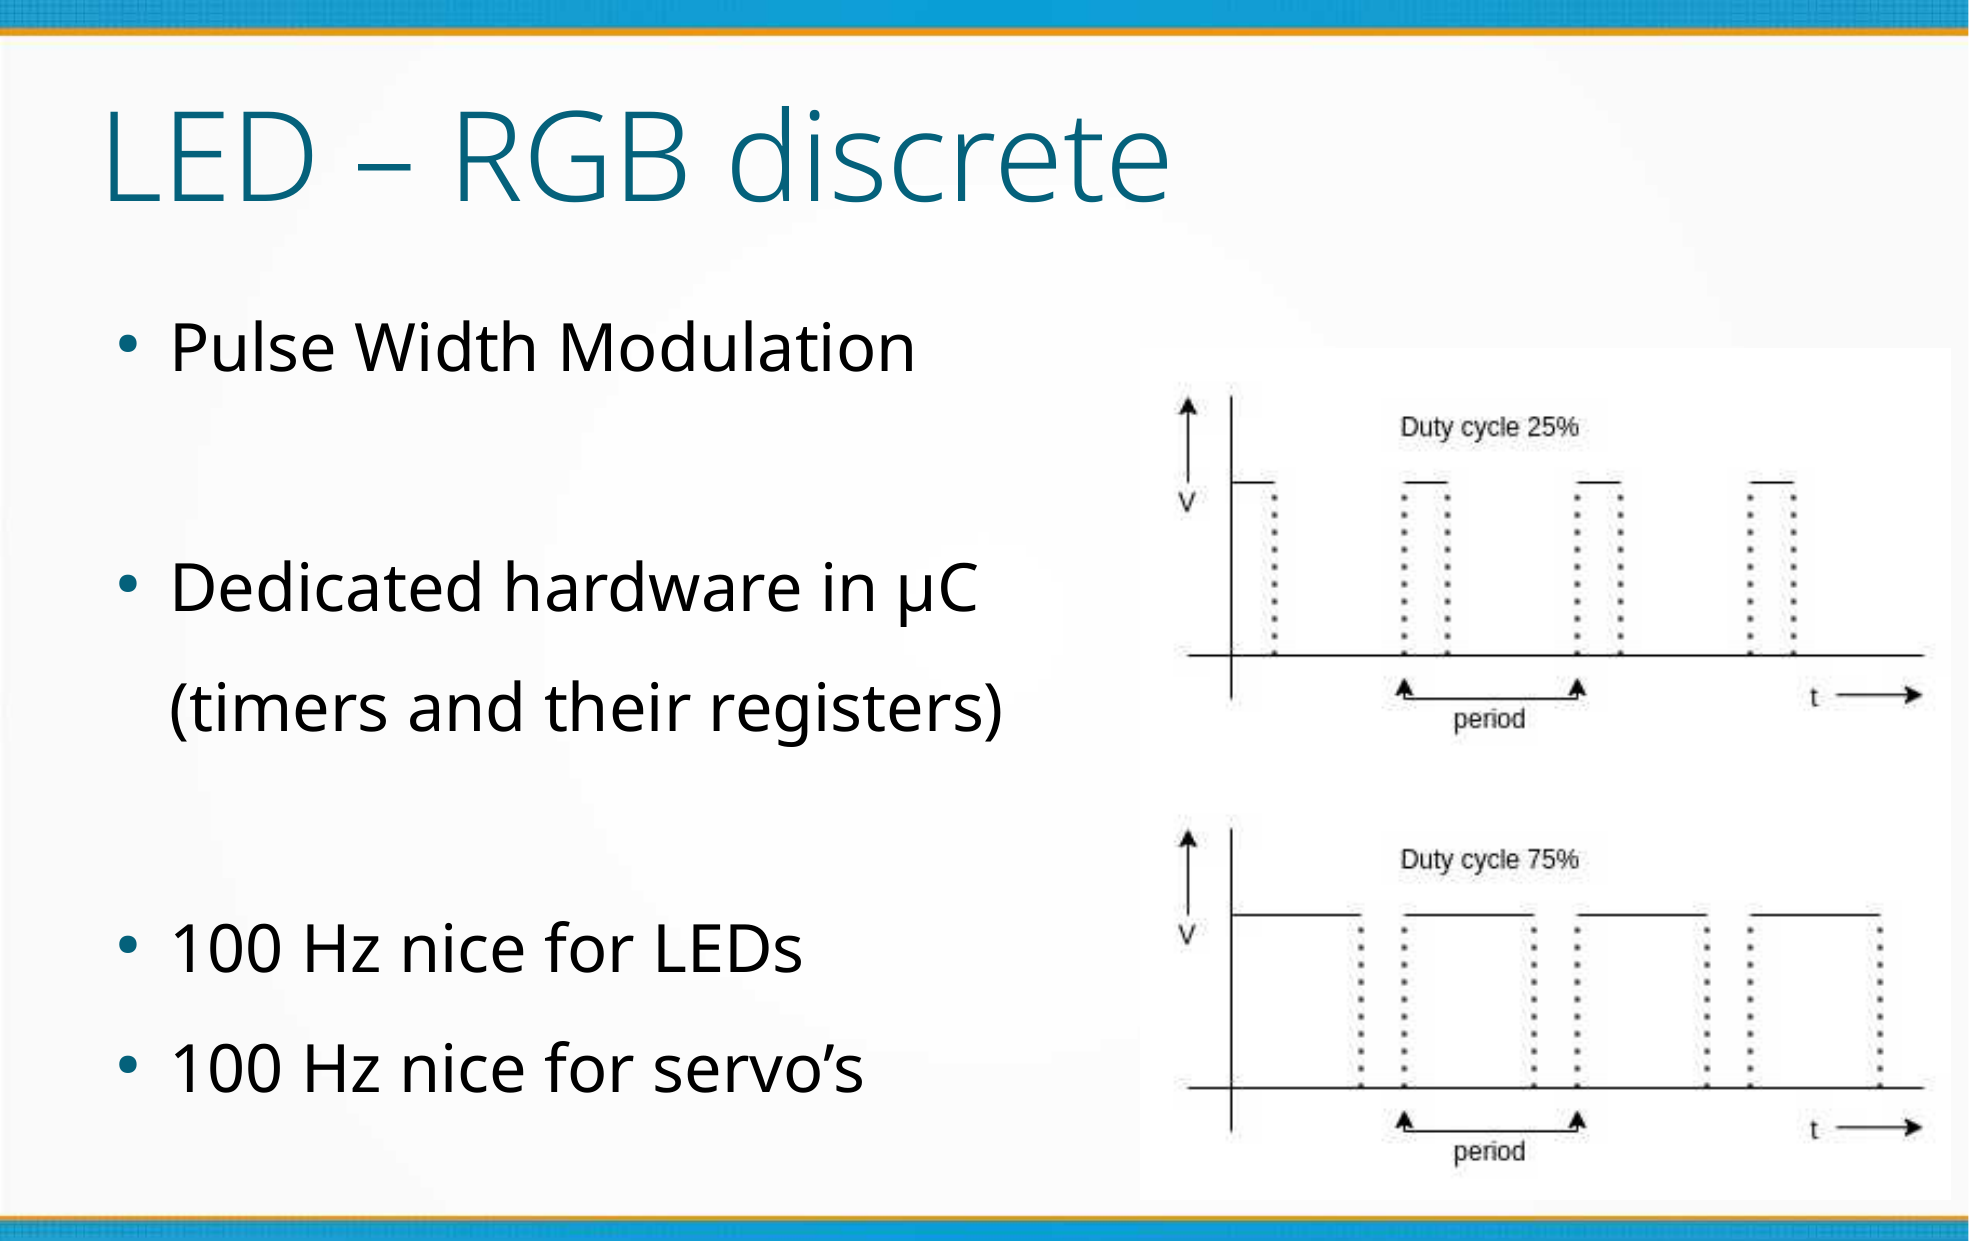

LED – RGB discrete
# Pulse Width Modulation
Dedicated hardware in µC
(timers and their registers)
100 Hz nice for LEDs
100 Hz nice for servo’s